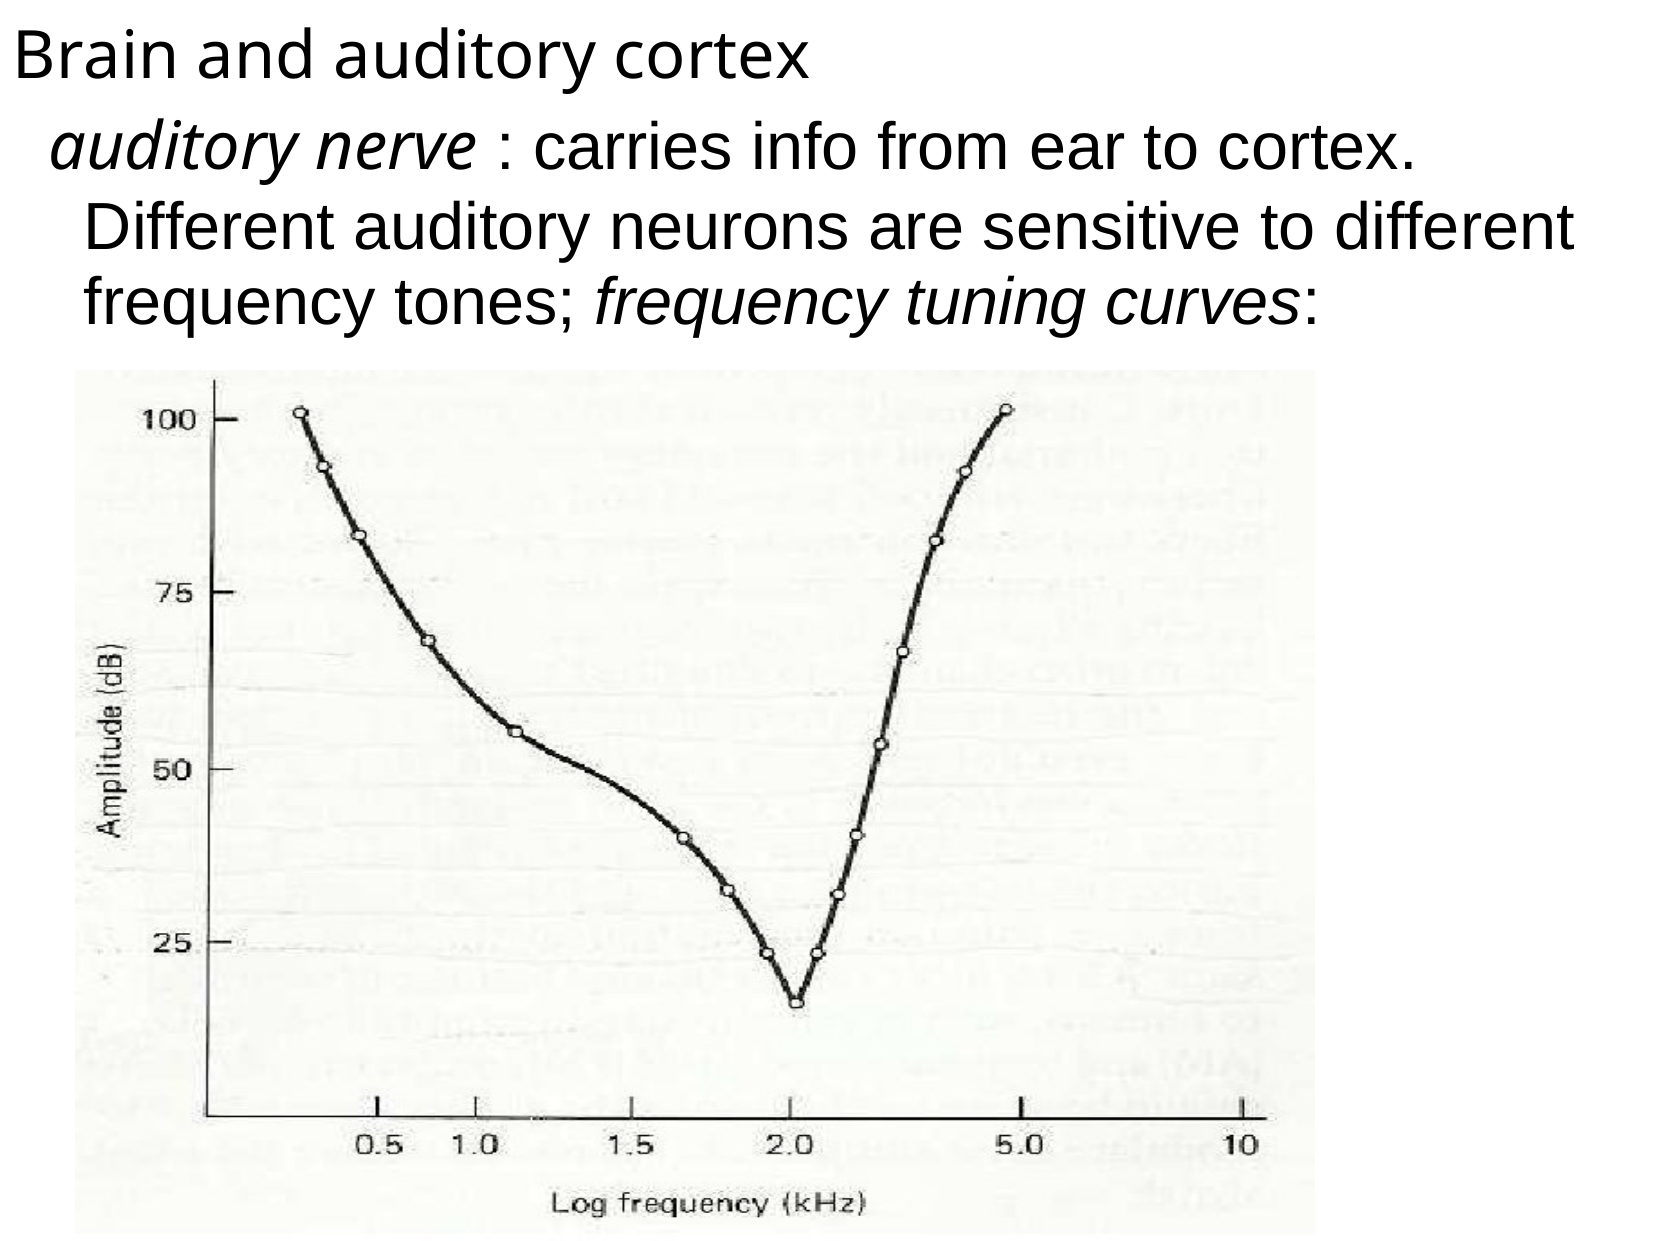

Brain and auditory cortex
auditory nerve : carries info from ear to cortex. Different auditory neurons are sensitive to different frequency tones; frequency tuning curves: